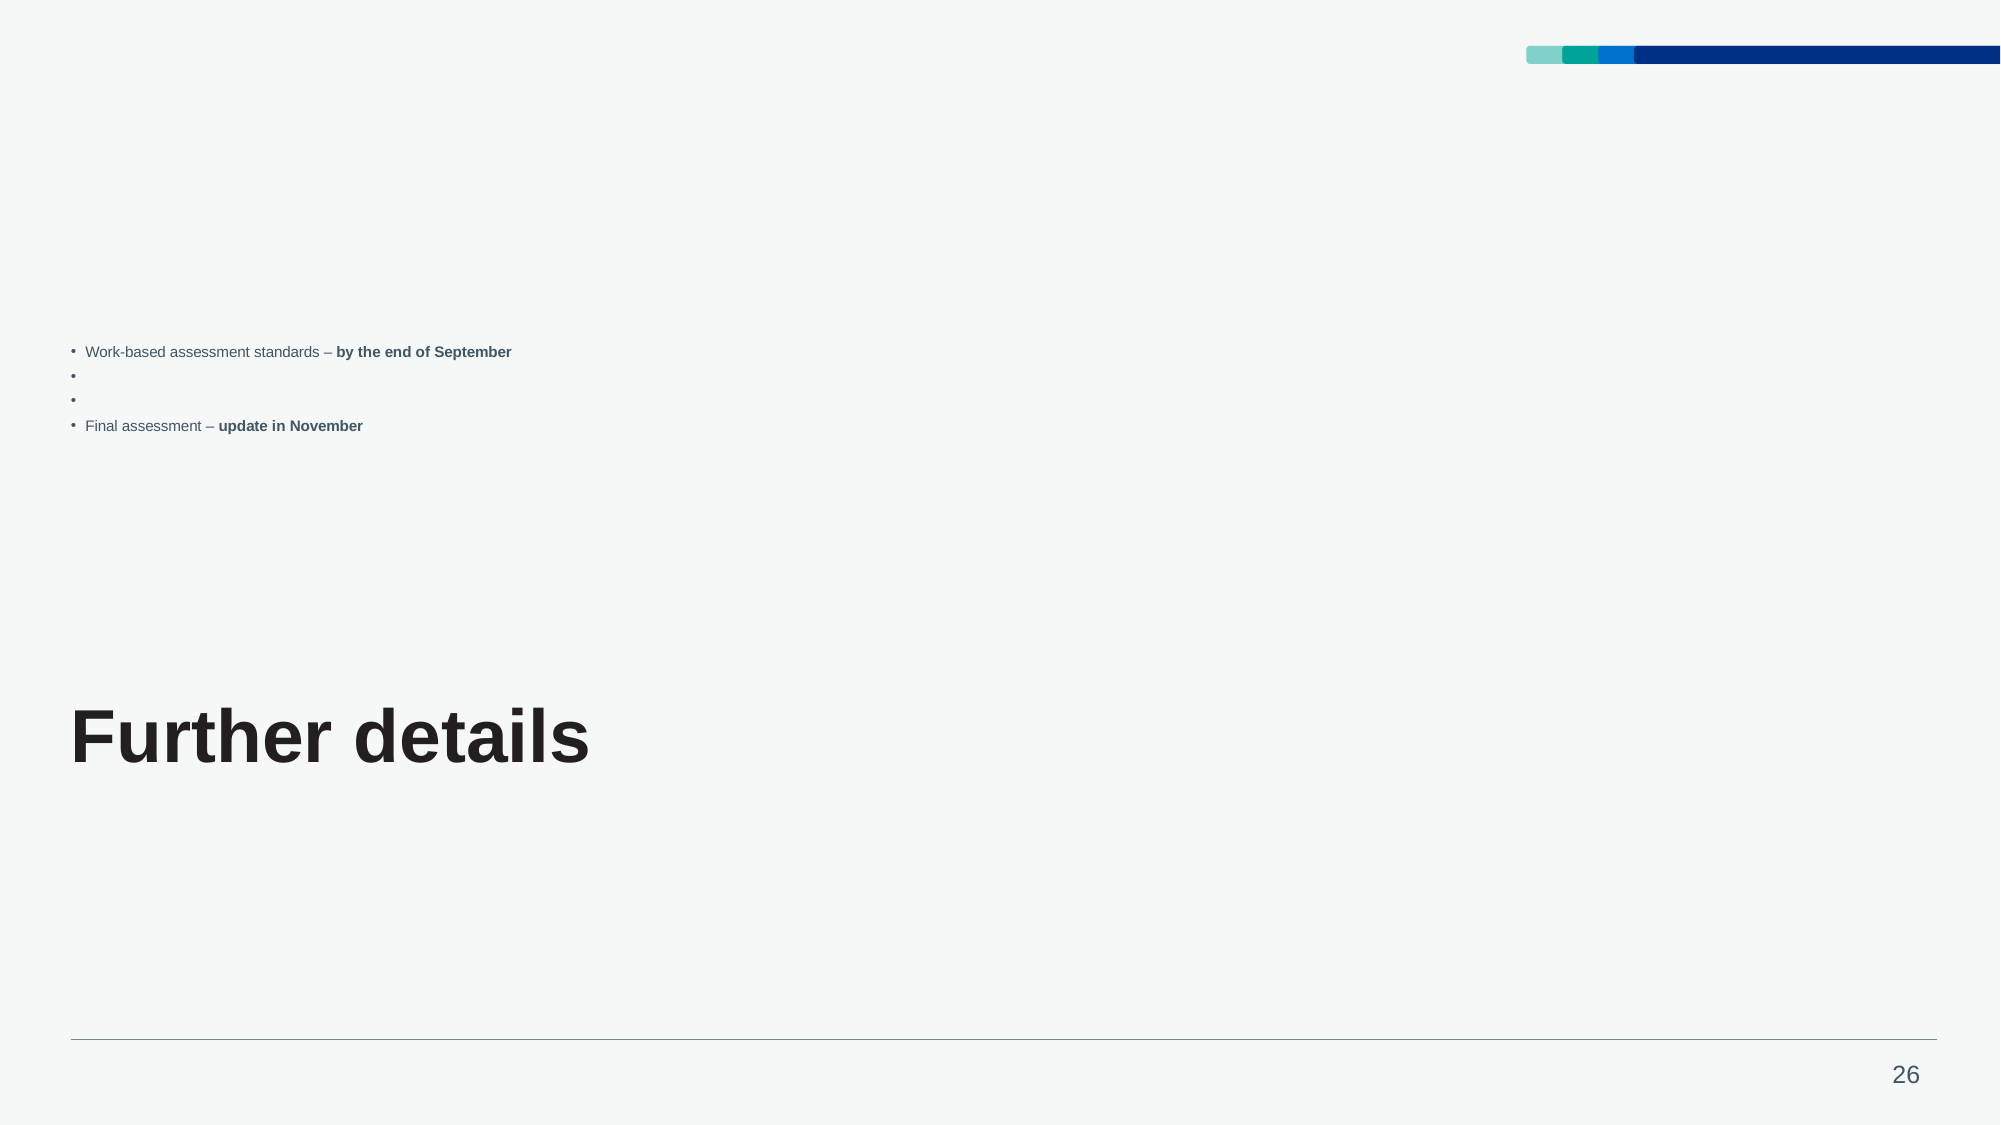

Work-based assessment standards – by the end of September
Final assessment – update in November
# Further details